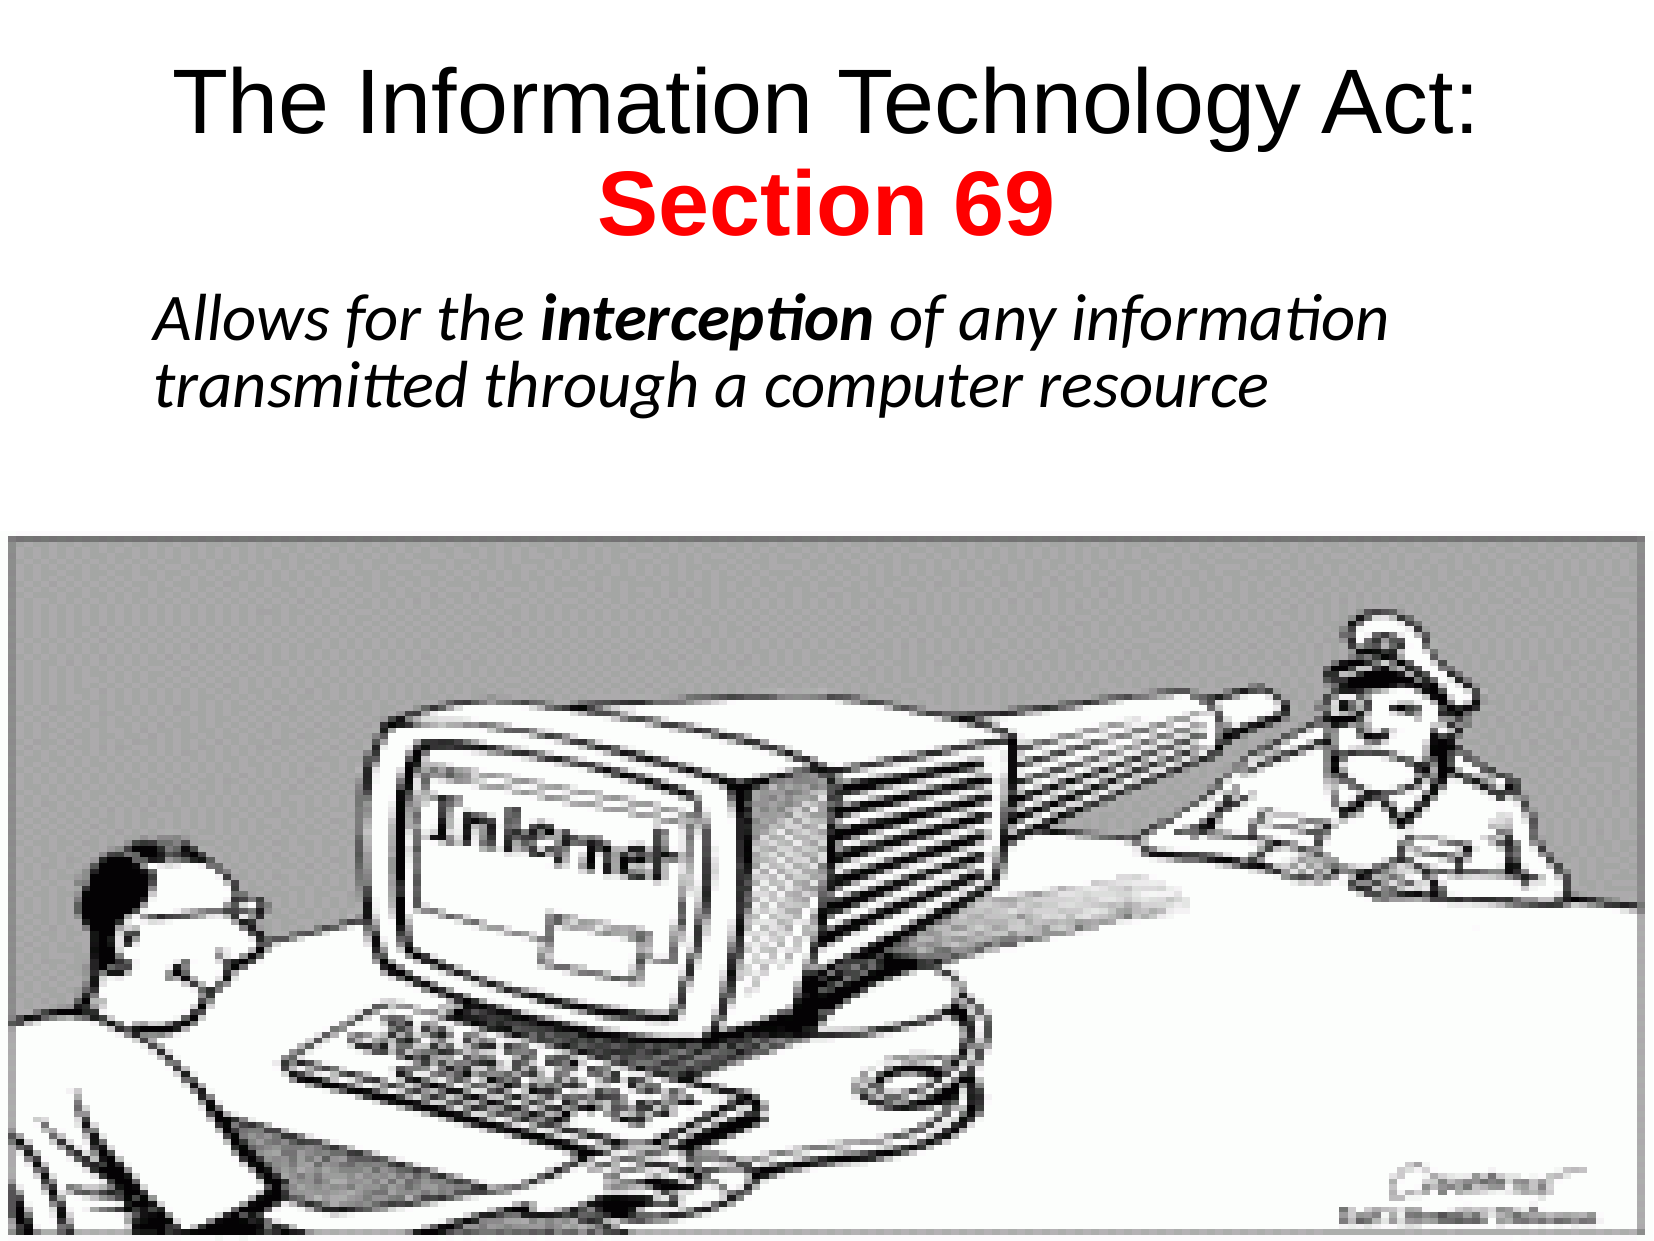

# The Information Technology Act: Section 69
Allows for the interception of any information transmitted through a computer resource